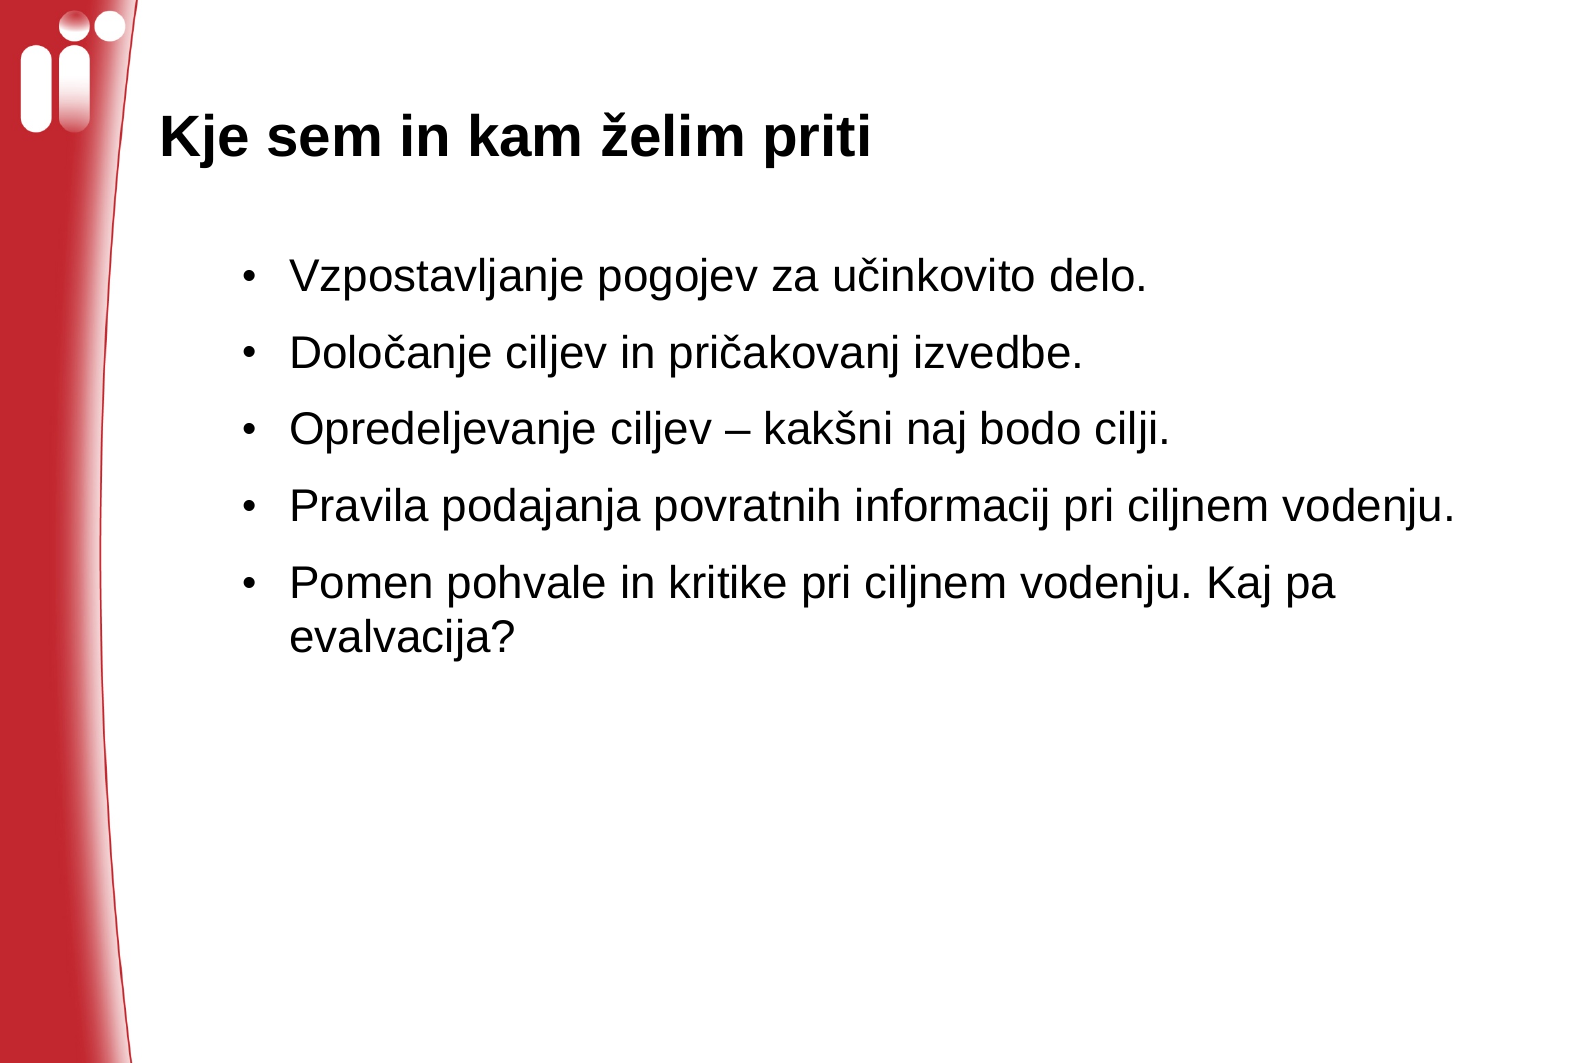

# Kje sem in kam želim priti
Vzpostavljanje pogojev za učinkovito delo.
Določanje ciljev in pričakovanj izvedbe.
Opredeljevanje ciljev – kakšni naj bodo cilji.
Pravila podajanja povratnih informacij pri ciljnem vodenju.
Pomen pohvale in kritike pri ciljnem vodenju. Kaj pa evalvacija?